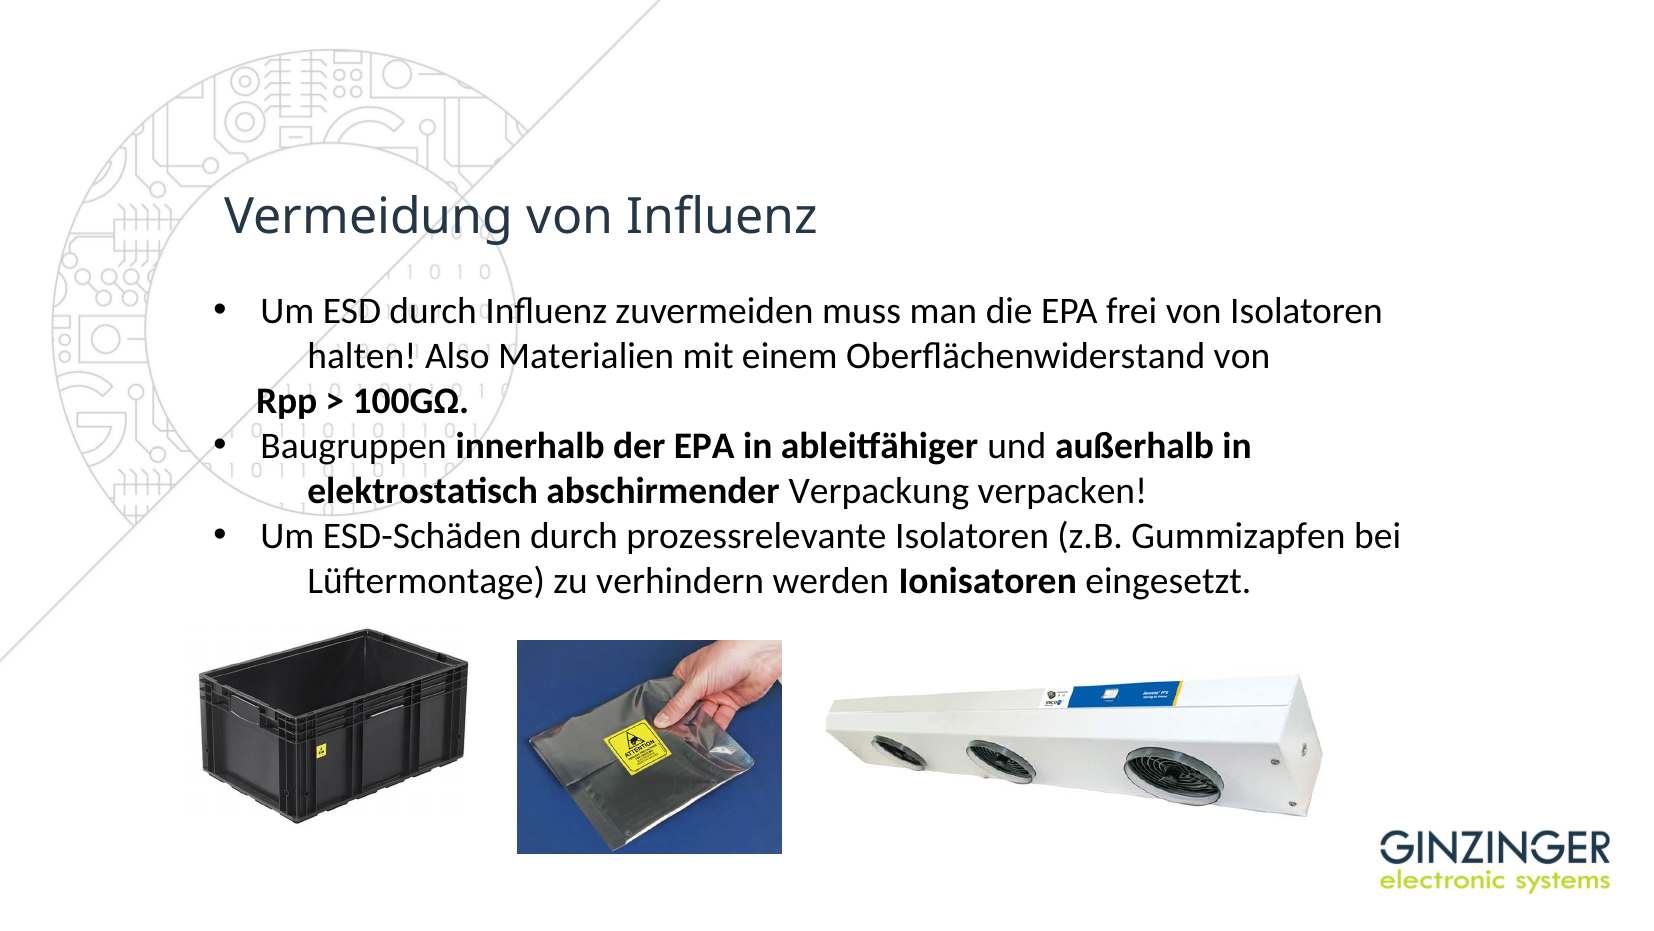

# Vermeidung von Influenz
Um ESD durch Influenz zuvermeiden muss man die EPA frei von Isolatoren halten! Also Materialien mit einem Oberflächenwiderstand von
 Rpp > 100GΩ.
Baugruppen innerhalb der EPA in ableitfähiger und außerhalb in elektrostatisch abschirmender Verpackung verpacken!
Um ESD-Schäden durch prozessrelevante Isolatoren (z.B. Gummizapfen bei Lüftermontage) zu verhindern werden Ionisatoren eingesetzt.